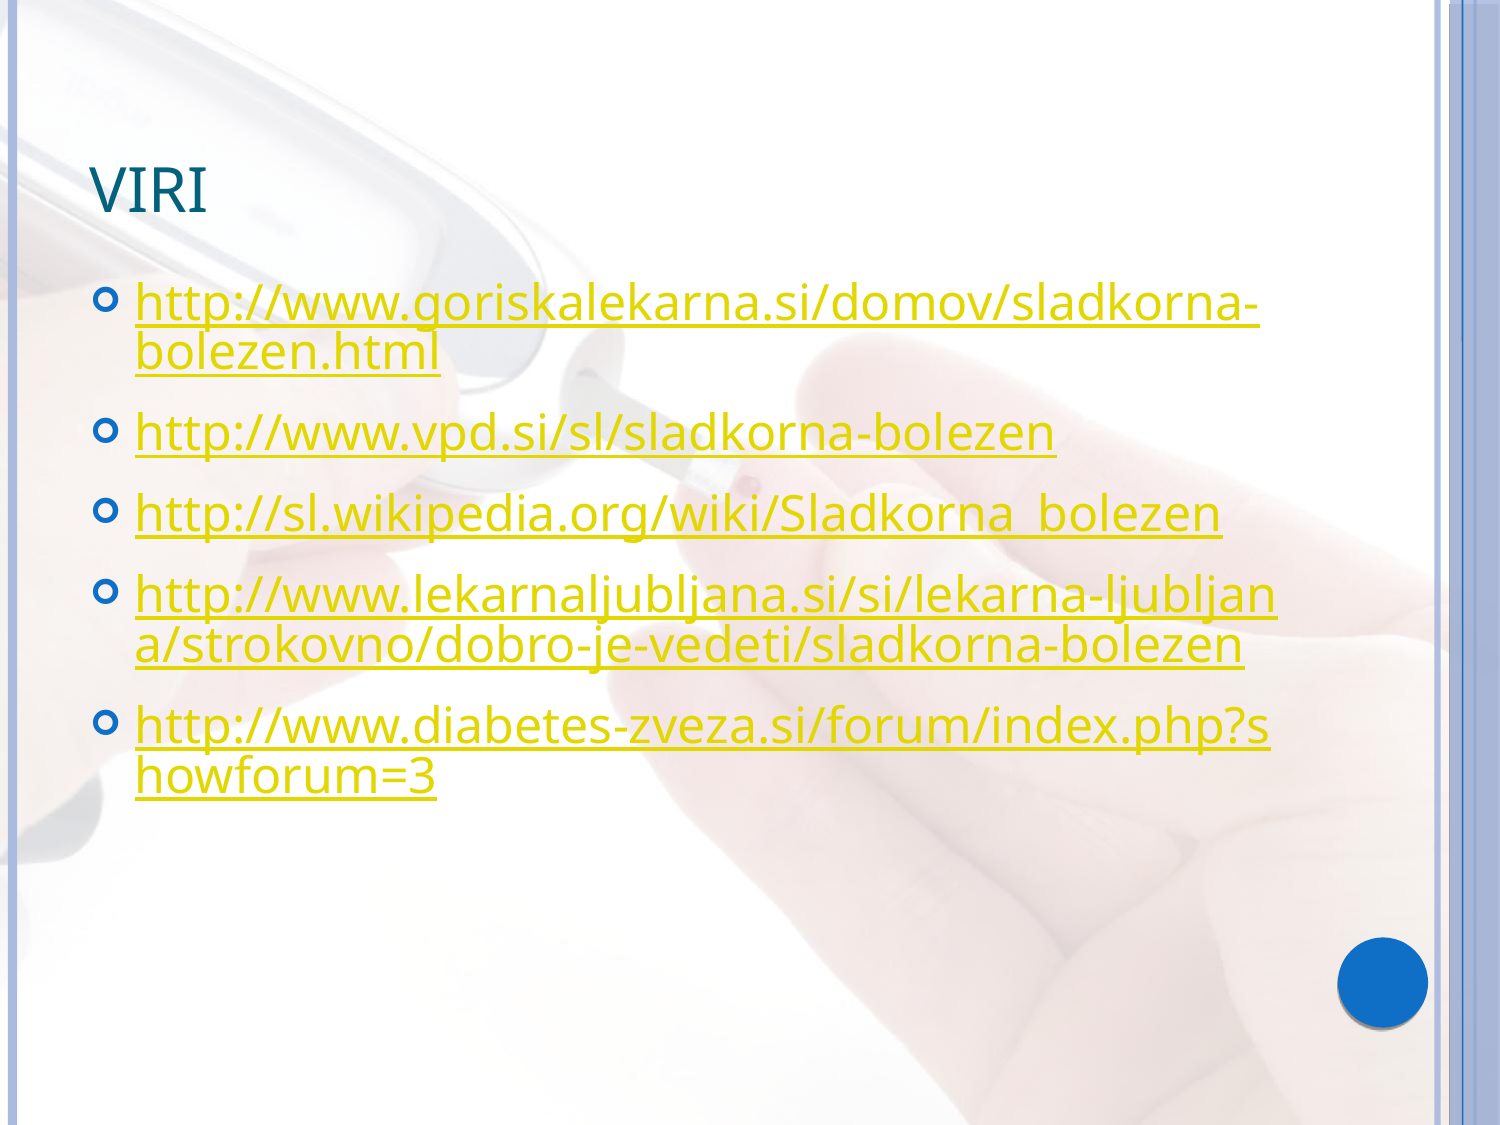

# VIRI
http://www.goriskalekarna.si/domov/sladkorna-bolezen.html
http://www.vpd.si/sl/sladkorna-bolezen
http://sl.wikipedia.org/wiki/Sladkorna_bolezen
http://www.lekarnaljubljana.si/si/lekarna-ljubljana/strokovno/dobro-je-vedeti/sladkorna-bolezen
http://www.diabetes-zveza.si/forum/index.php?showforum=3